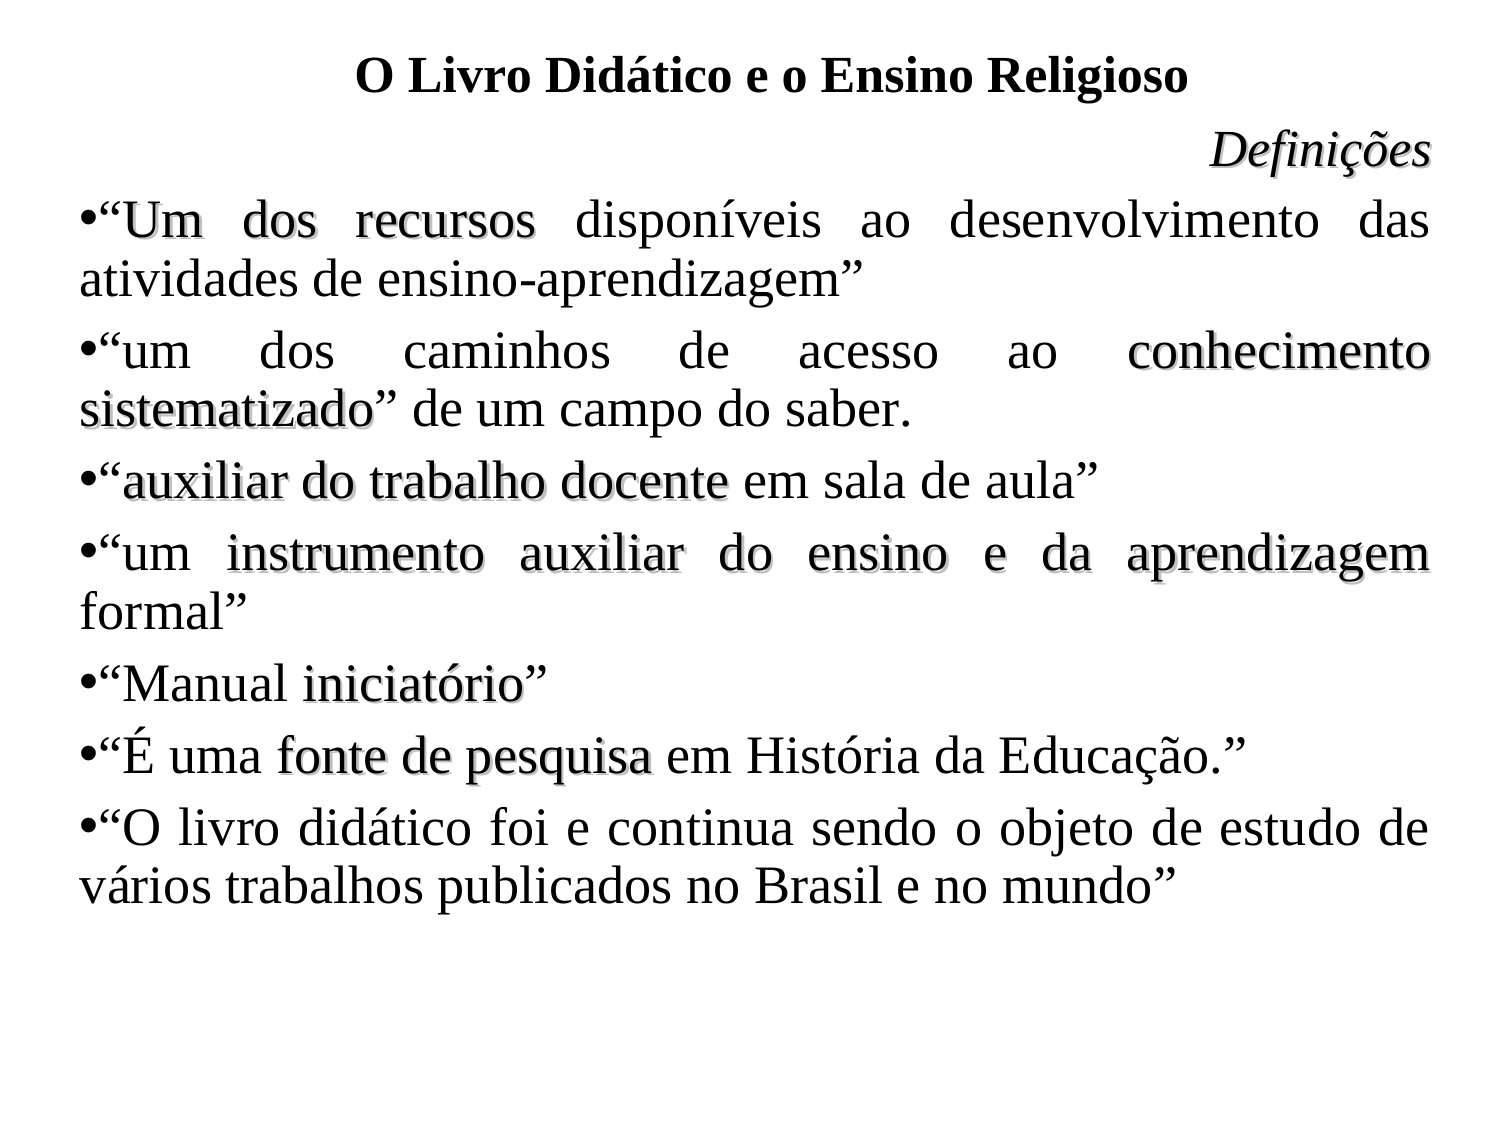

# O Livro Didático e o Ensino Religioso
Definições
“Um dos recursos disponíveis ao desenvolvimento das atividades de ensino-aprendizagem”
“um dos caminhos de acesso ao conhecimento sistematizado” de um campo do saber.
“auxiliar do trabalho docente em sala de aula”
“um instrumento auxiliar do ensino e da aprendizagem formal”
“Manual iniciatório”
“É uma fonte de pesquisa em História da Educação.”
“O livro didático foi e continua sendo o objeto de estudo de vários trabalhos publicados no Brasil e no mundo”